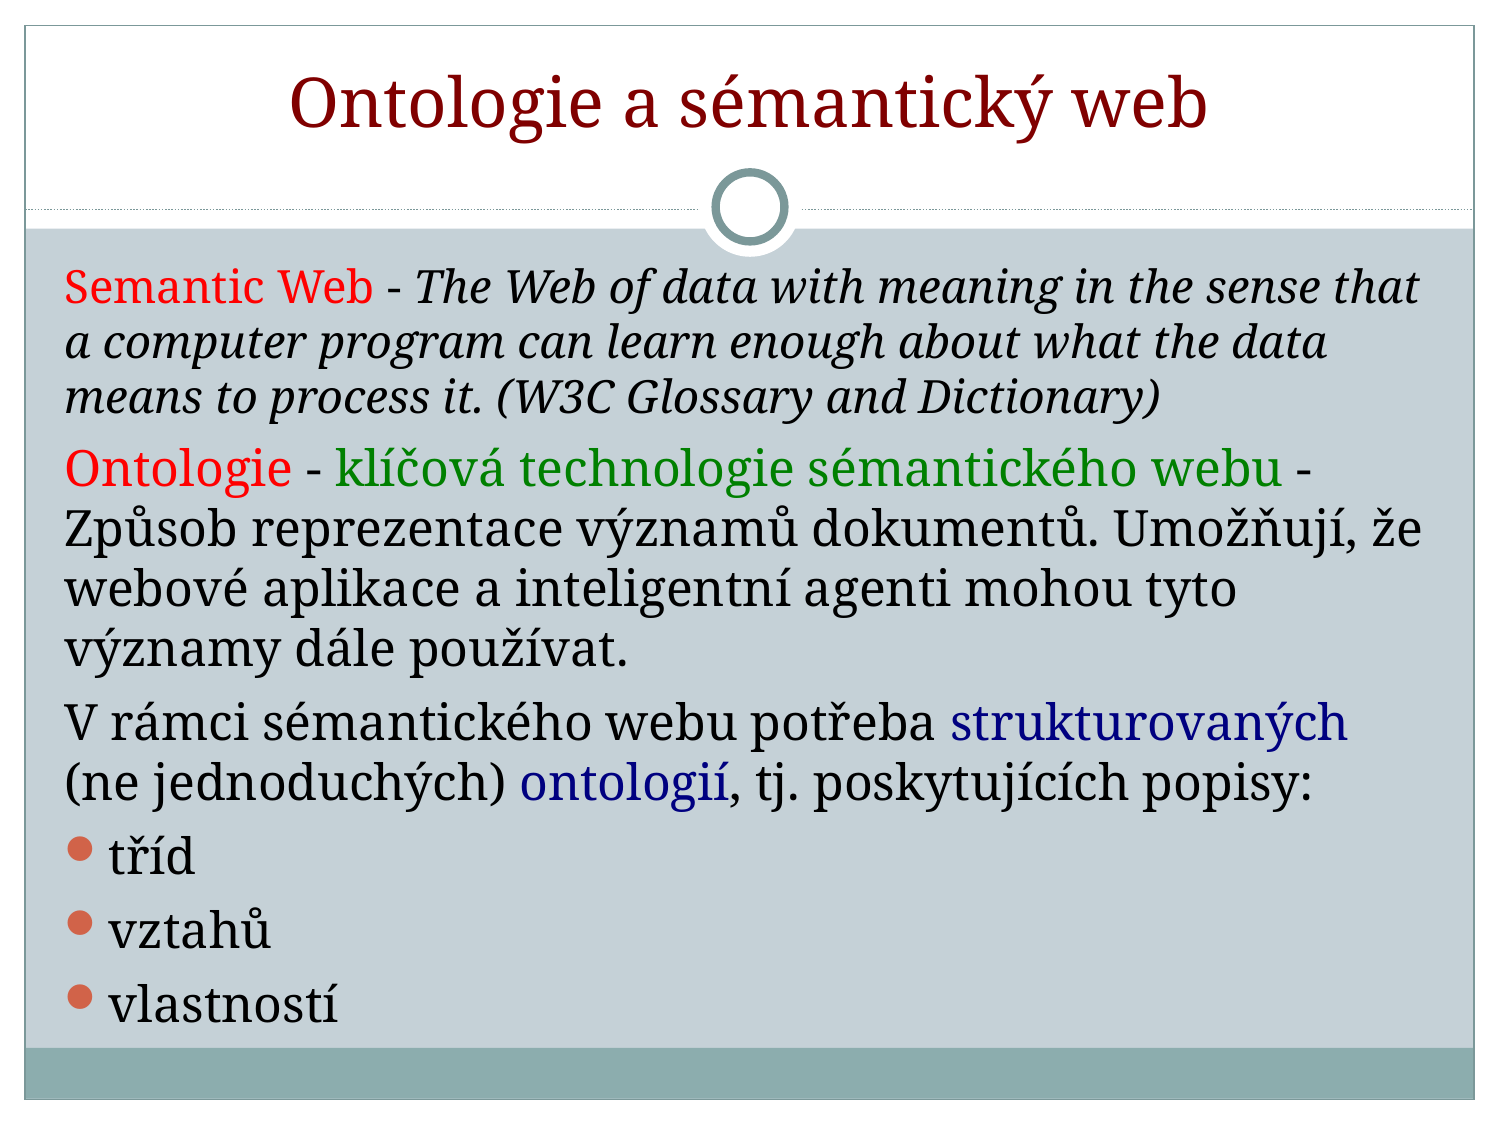

# Ontologie a sémantický web
Semantic Web - The Web of data with meaning in the sense that a computer program can learn enough about what the data means to process it. (W3C Glossary and Dictionary)
Ontologie - klíčová technologie sémantického webu - Způsob reprezentace významů dokumentů. Umožňují, že webové aplikace a inteligentní agenti mohou tyto významy dále používat.
V rámci sémantického webu potřeba strukturovaných (ne jednoduchých) ontologií, tj. poskytujících popisy:
tříd
vztahů
vlastností